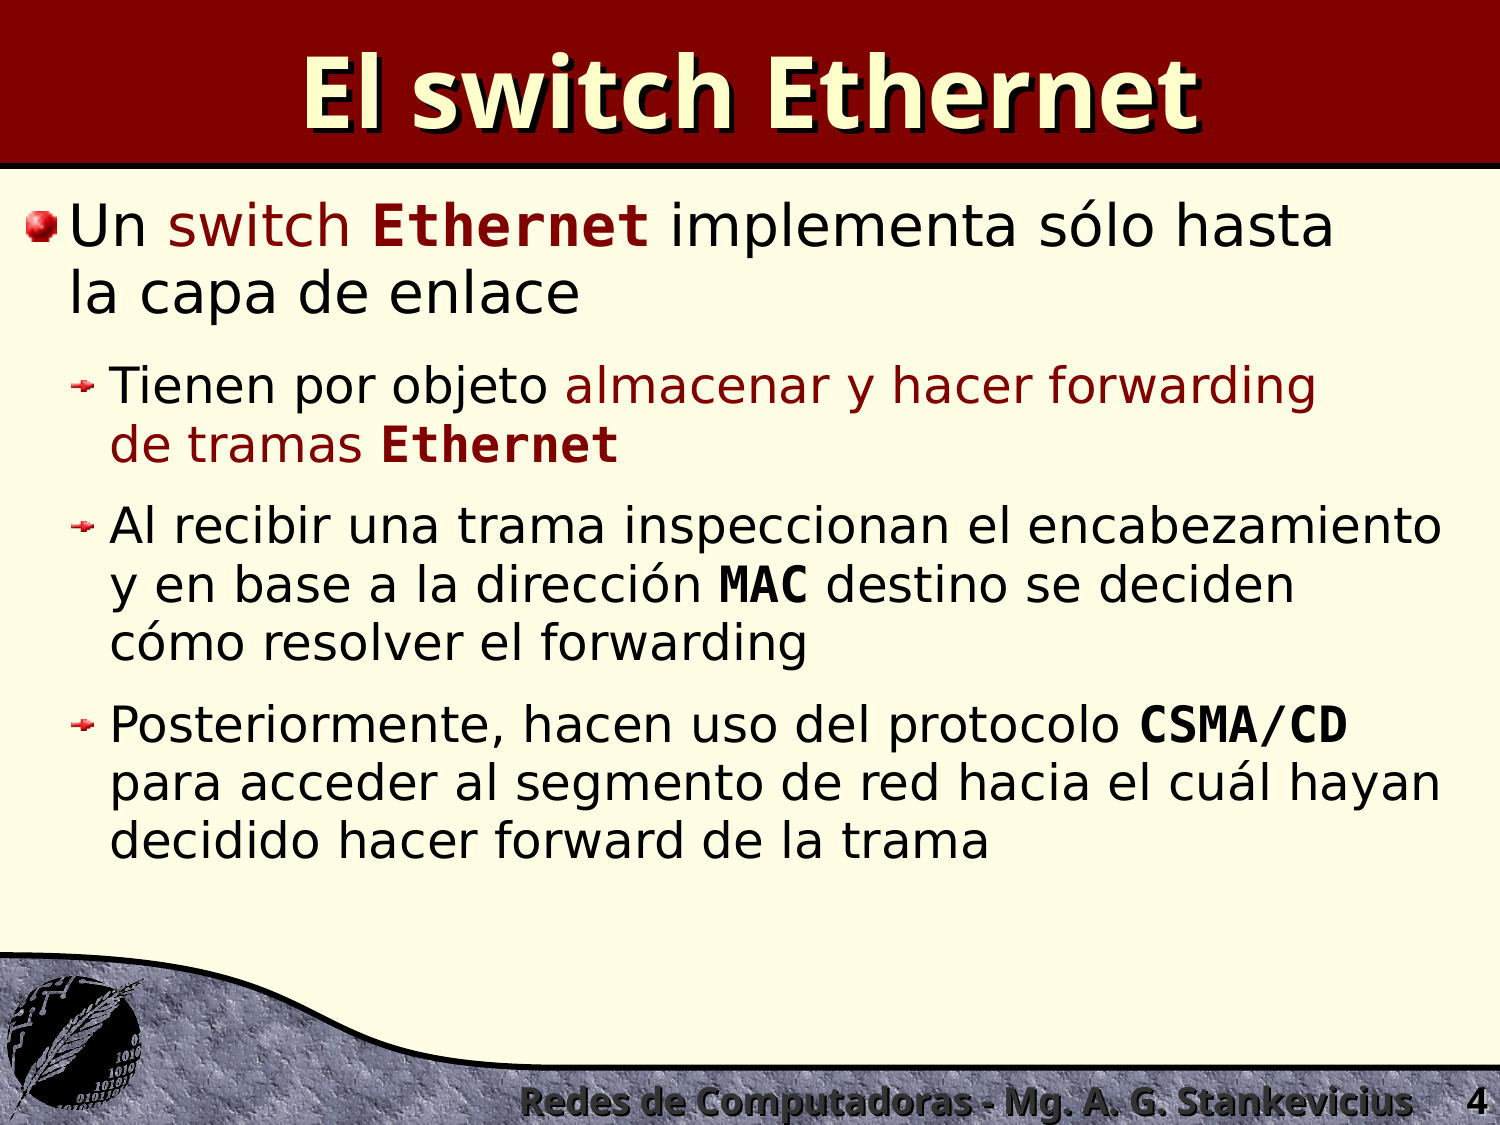

# El switch Ethernet
Un switch Ethernet implementa sólo hasta
la capa de enlace
Tienen por objeto almacenar y hacer forwarding
de tramas Ethernet
Al recibir una trama inspeccionan el encabezamiento y en base a la dirección MAC destino se deciden
cómo resolver el forwarding
Posteriormente, hacen uso del protocolo CSMA/CD
para acceder al segmento de red hacia el cuál hayan decidido hacer forward de la trama
4